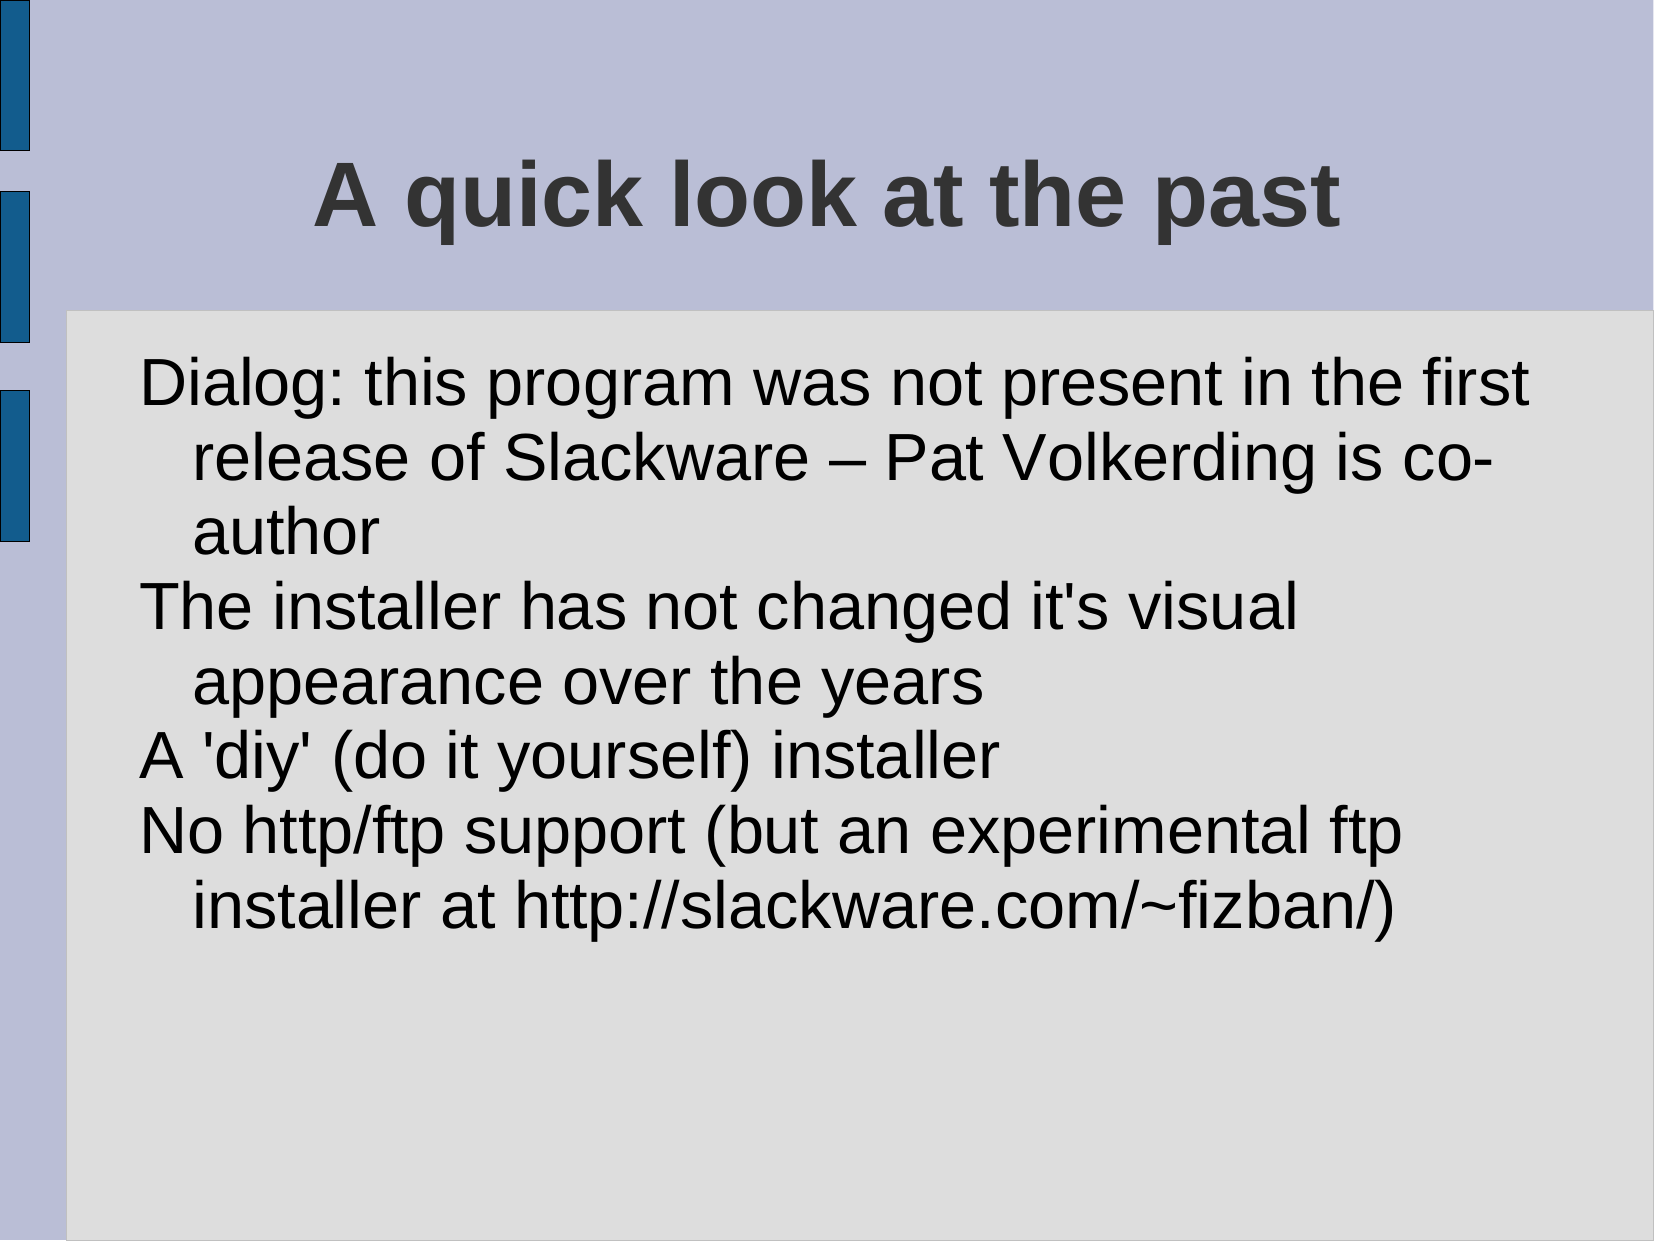

# A quick look at the past
Dialog: this program was not present in the first release of Slackware – Pat Volkerding is co-author
The installer has not changed it's visual appearance over the years
A 'diy' (do it yourself) installer
No http/ftp support (but an experimental ftp installer at http://slackware.com/~fizban/)